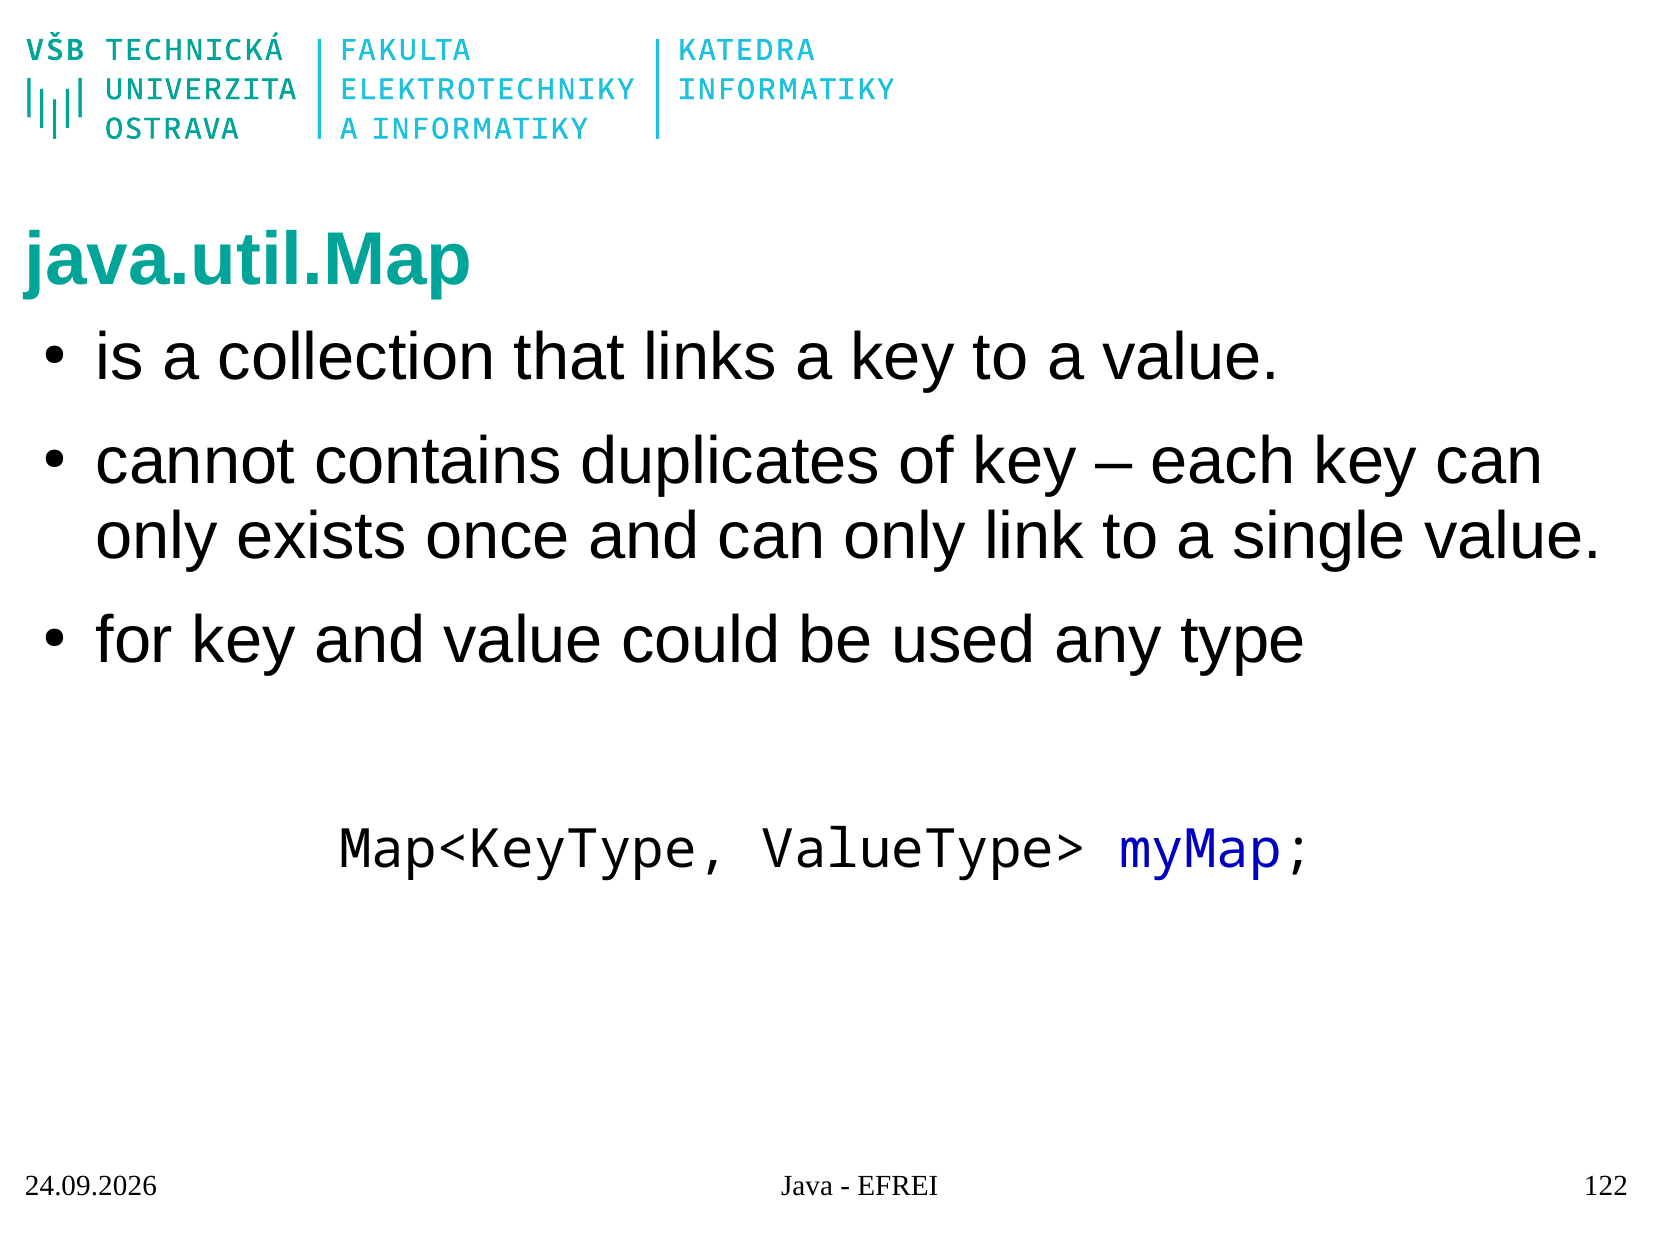

# java.util.Map
is a collection that links a key to a value.
cannot contains duplicates of key – each key can only exists once and can only link to a single value.
for key and value could be used any type
Map<KeyType, ValueType> myMap;
Java - EFREI
122